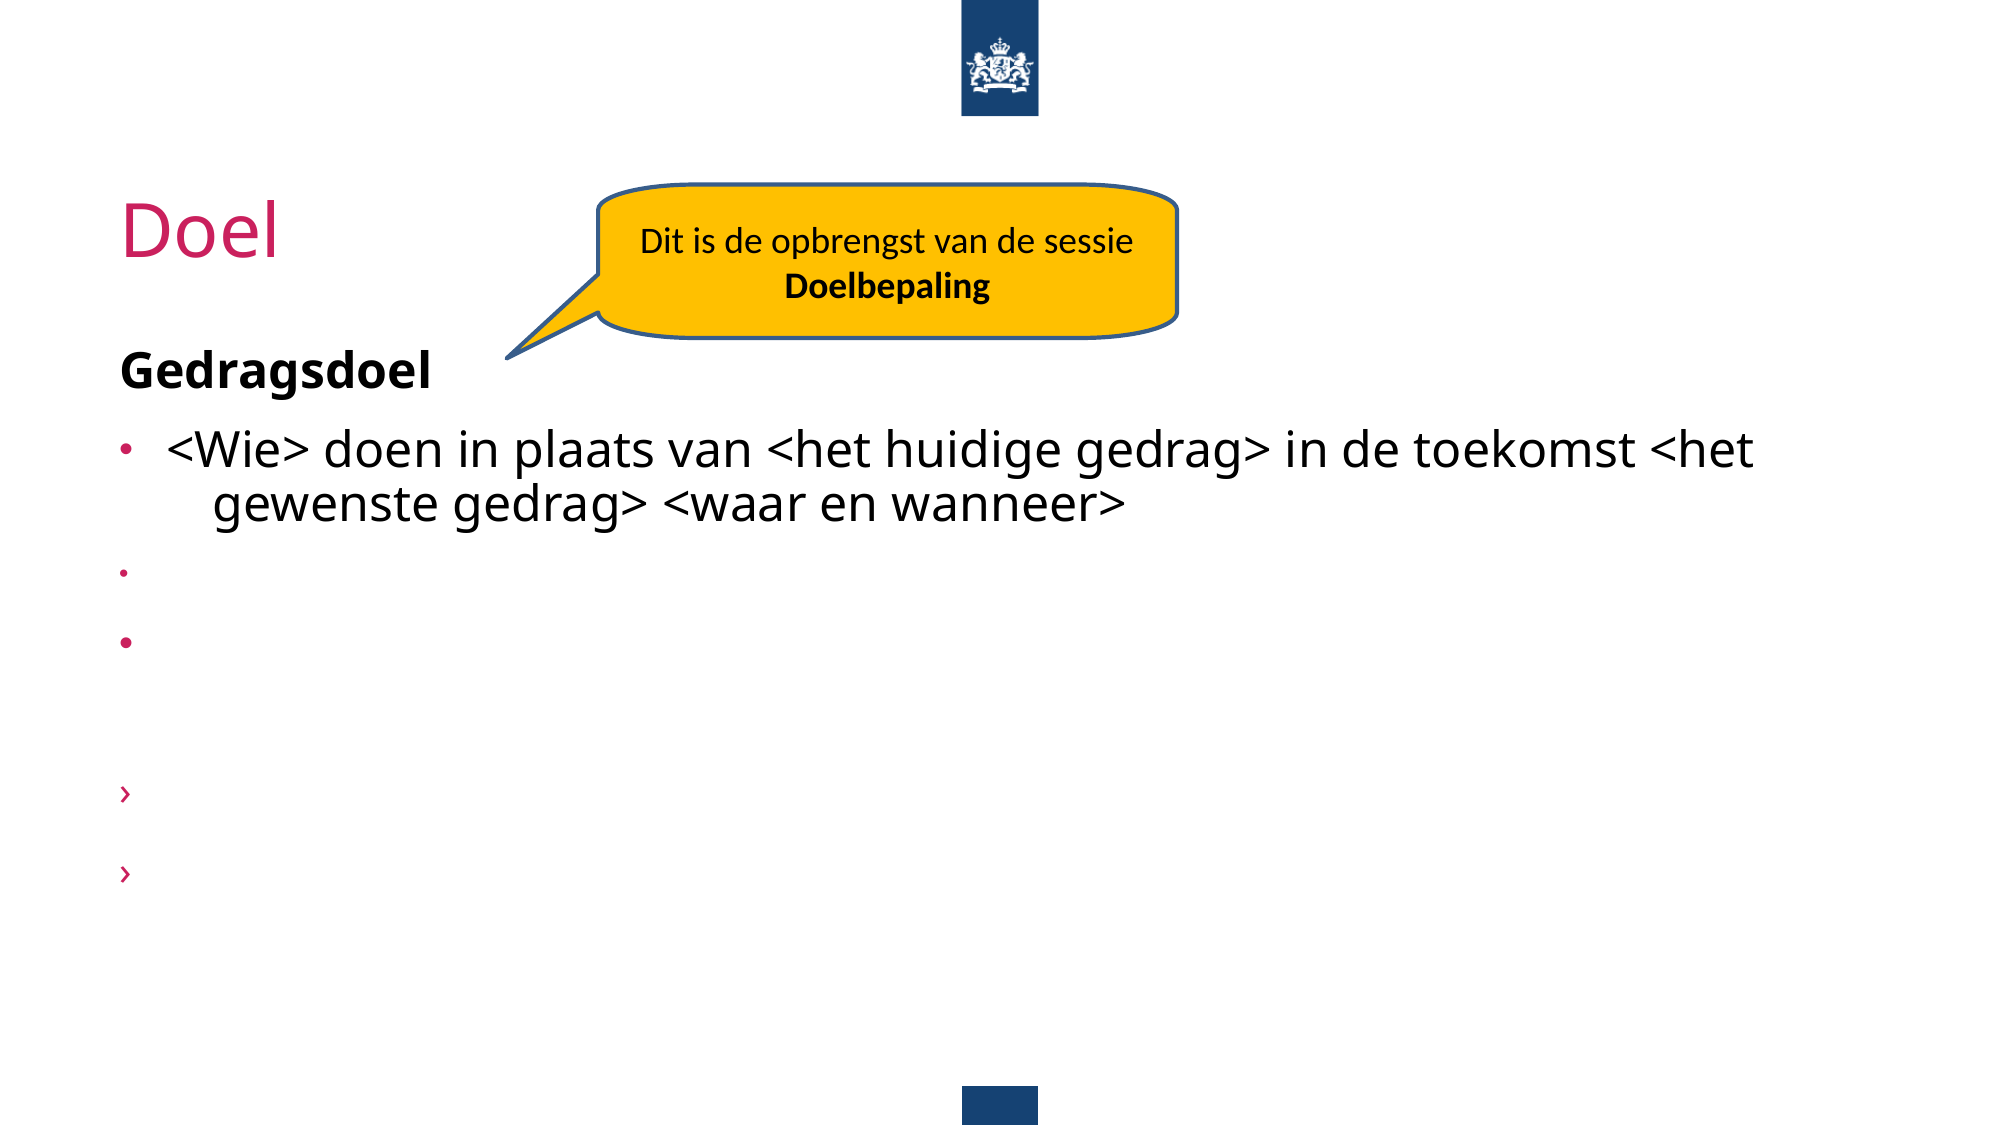

Doel
Dit is de opbrengst van de sessie Doelbepaling
# Gedragsdoel
<Wie> doen in plaats van <het huidige gedrag> in de toekomst <het gewenste gedrag> <waar en wanneer>